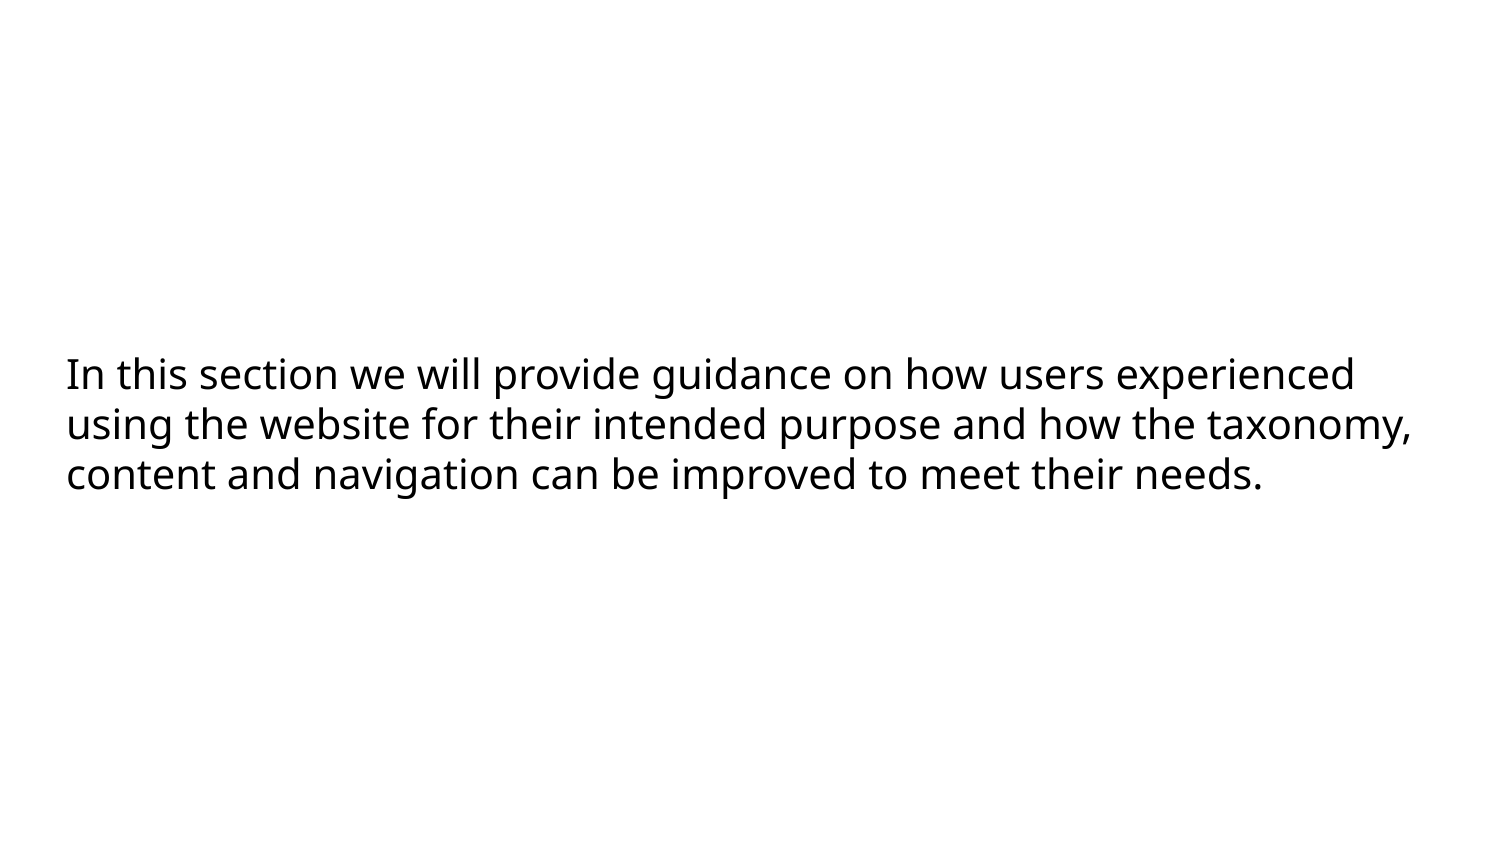

# In this section we will provide guidance on how users experienced using the website for their intended purpose and how the taxonomy, content and navigation can be improved to meet their needs.